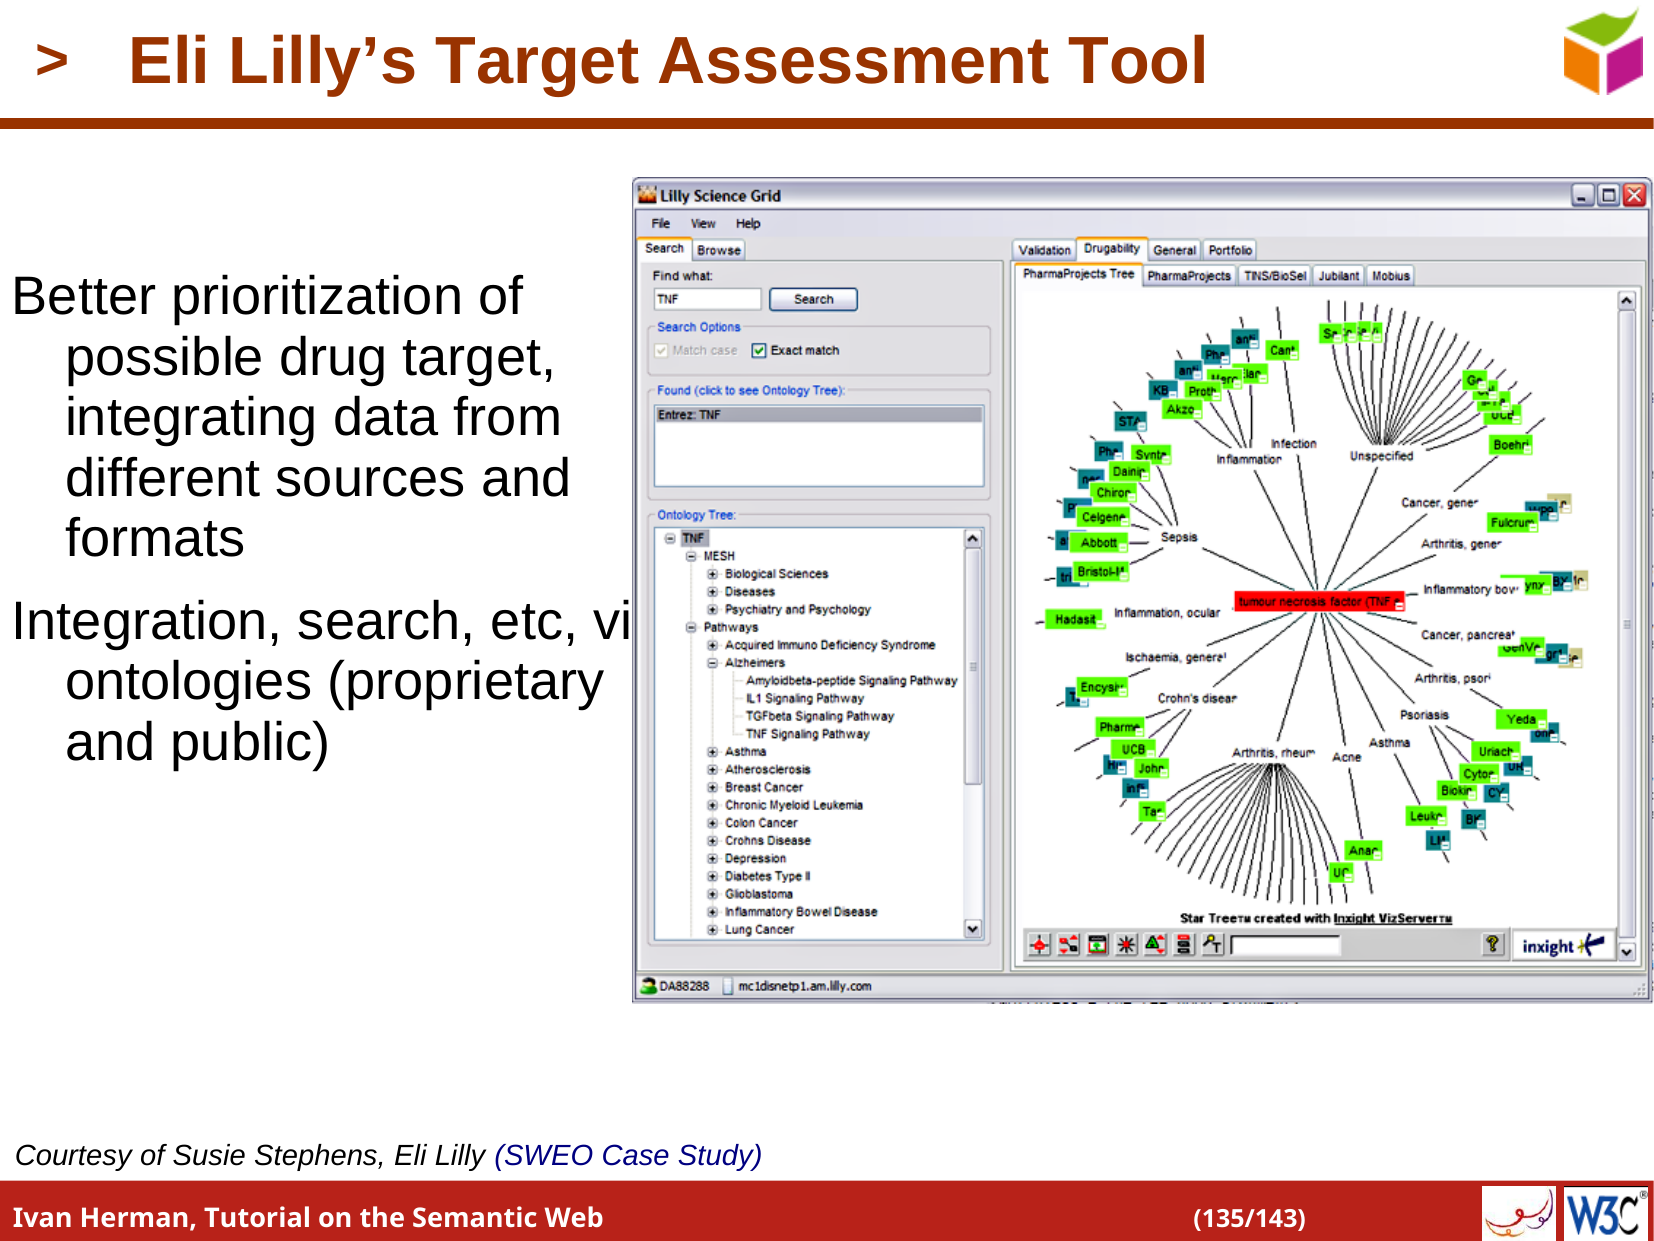

# Eli Lilly’s Target Assessment Tool
Better prioritization of possible drug target, integrating data from different sources and formats
Integration, search, etc, via ontologies (proprietary and public)
Courtesy of Susie Stephens, Eli Lilly (SWEO Case Study)